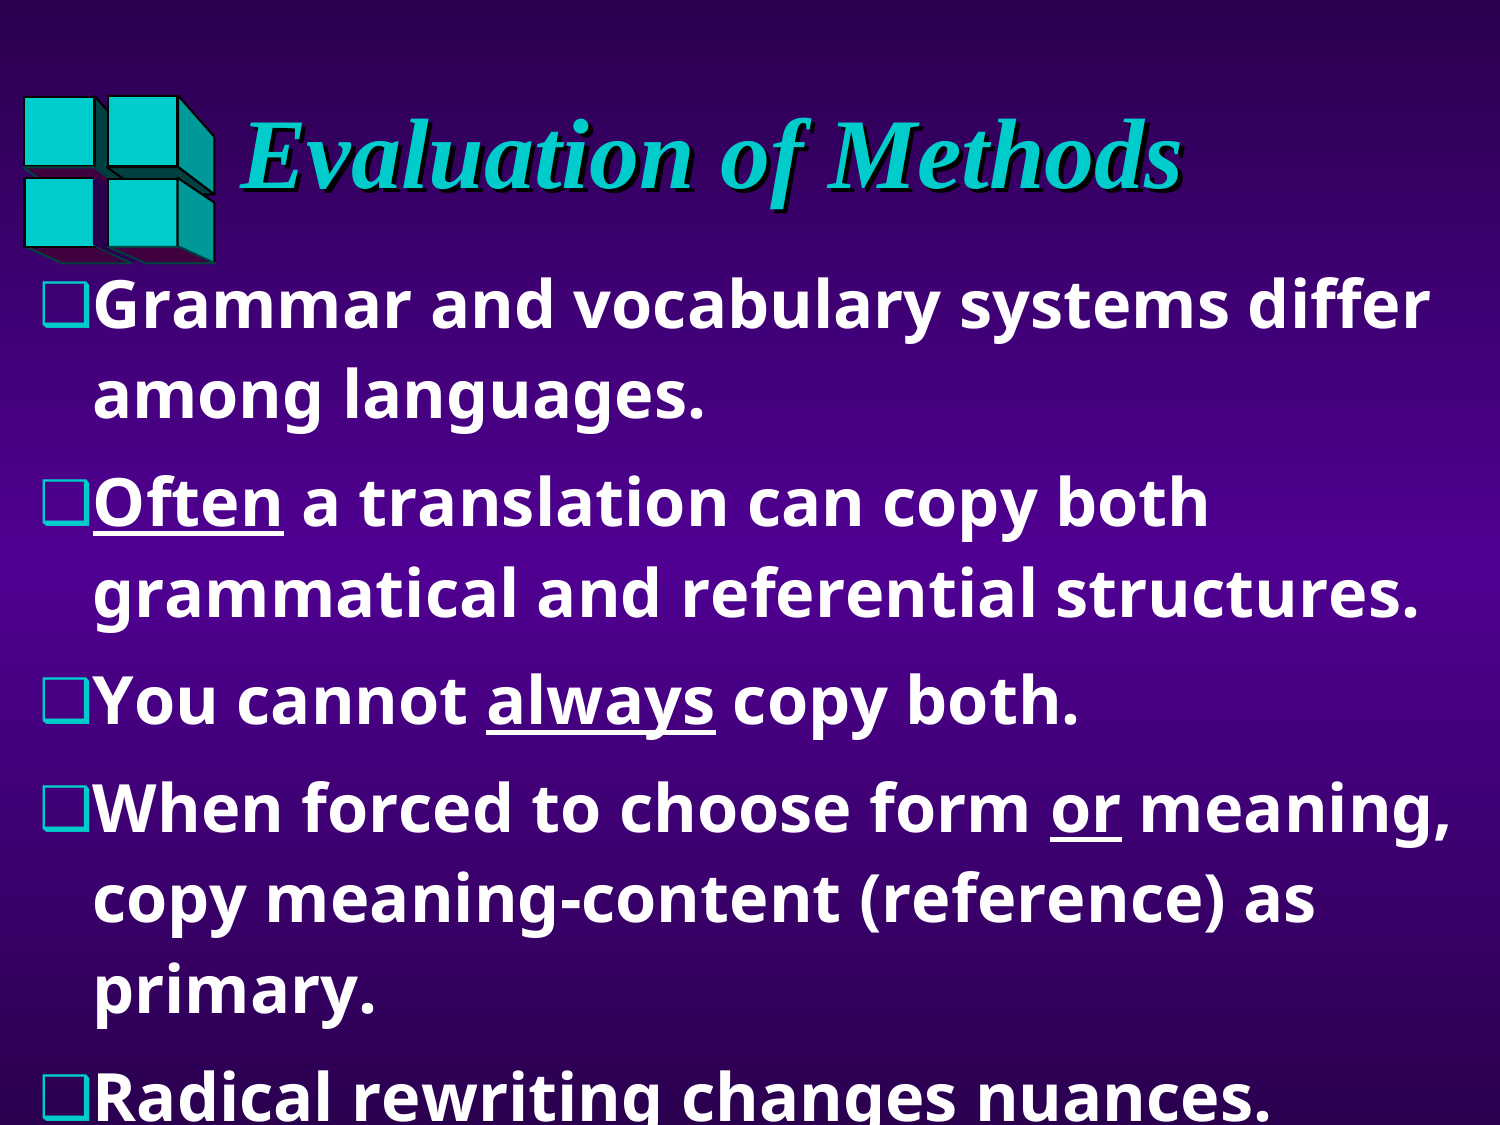

# Evaluation of Methods
Grammar and vocabulary systems differ among languages.
Often a translation can copy both grammatical and referential structures.
You cannot always copy both.
When forced to choose form or meaning, copy meaning-content (reference) as primary.
Radical rewriting changes nuances.
Consider ease of reading for evangelism.